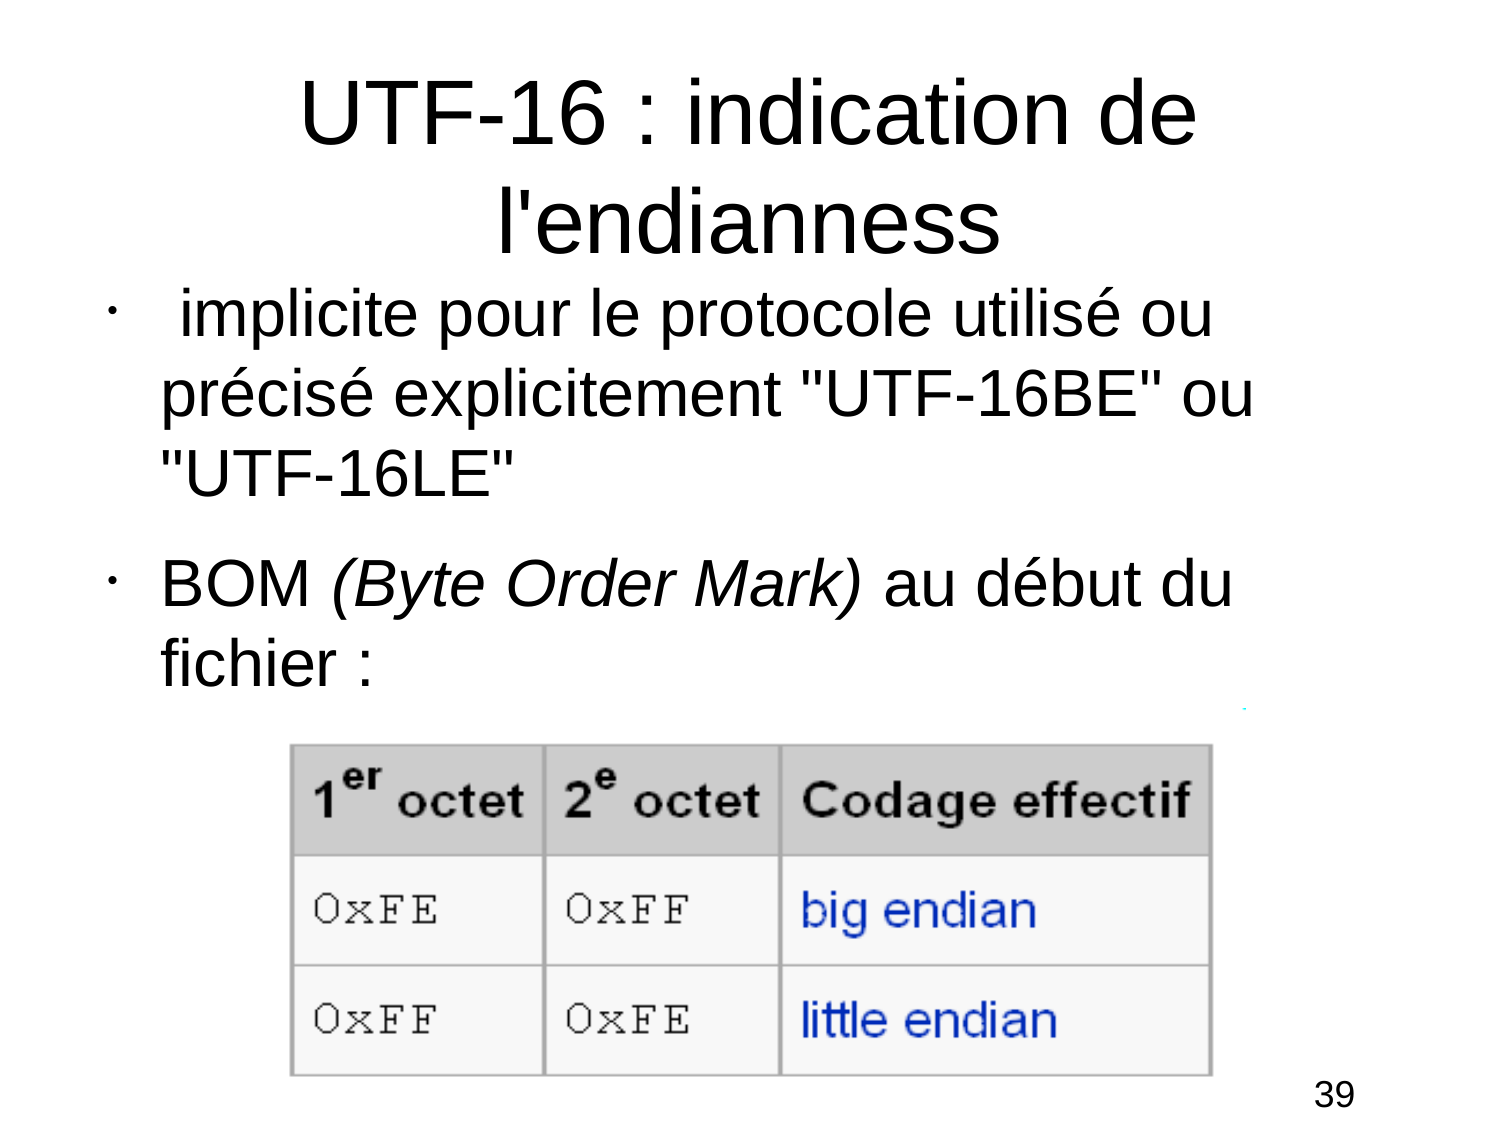

# UTF-16 : indication de l'endianness
 implicite pour le protocole utilisé ou précisé explicitement "UTF-16BE" ou "UTF-16LE"
BOM (Byte Order Mark) au début du fichier :